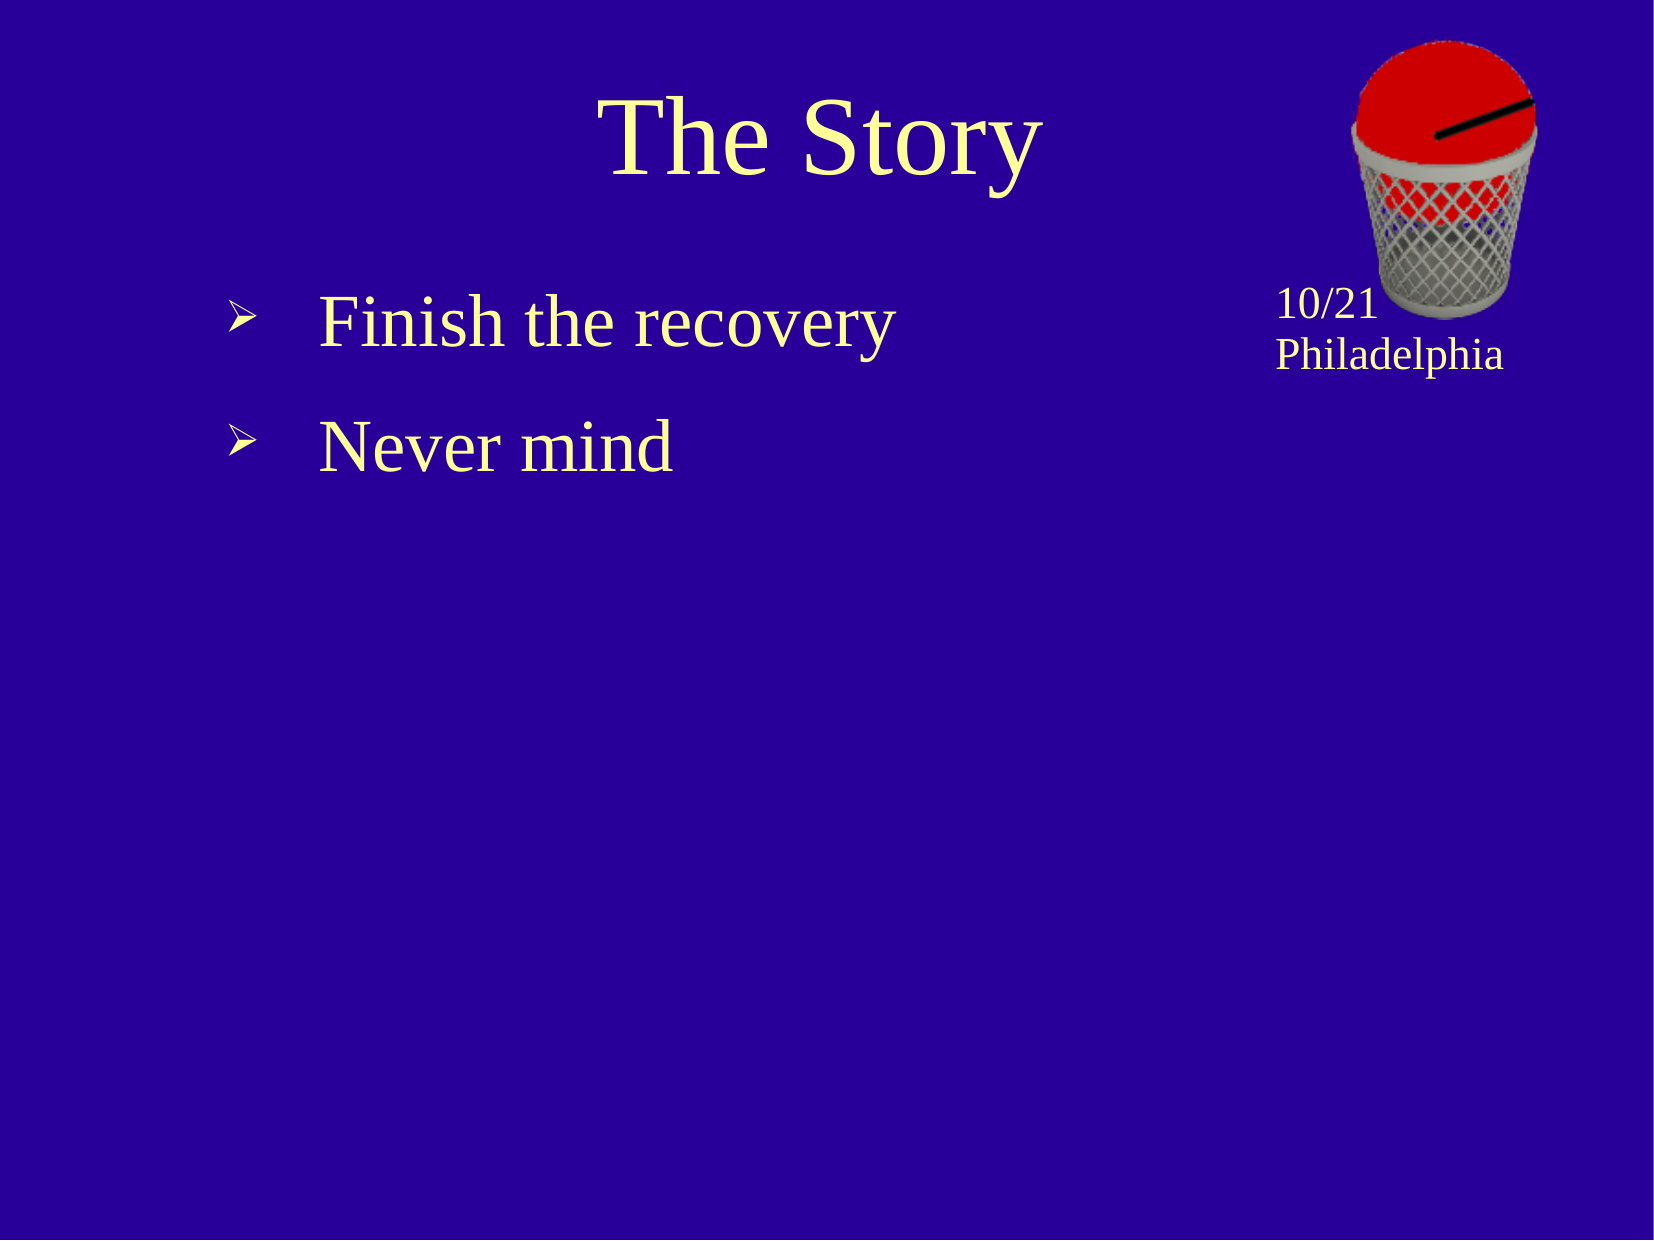

# The Story
10/21
Philadelphia
Finish the recovery
Never mind